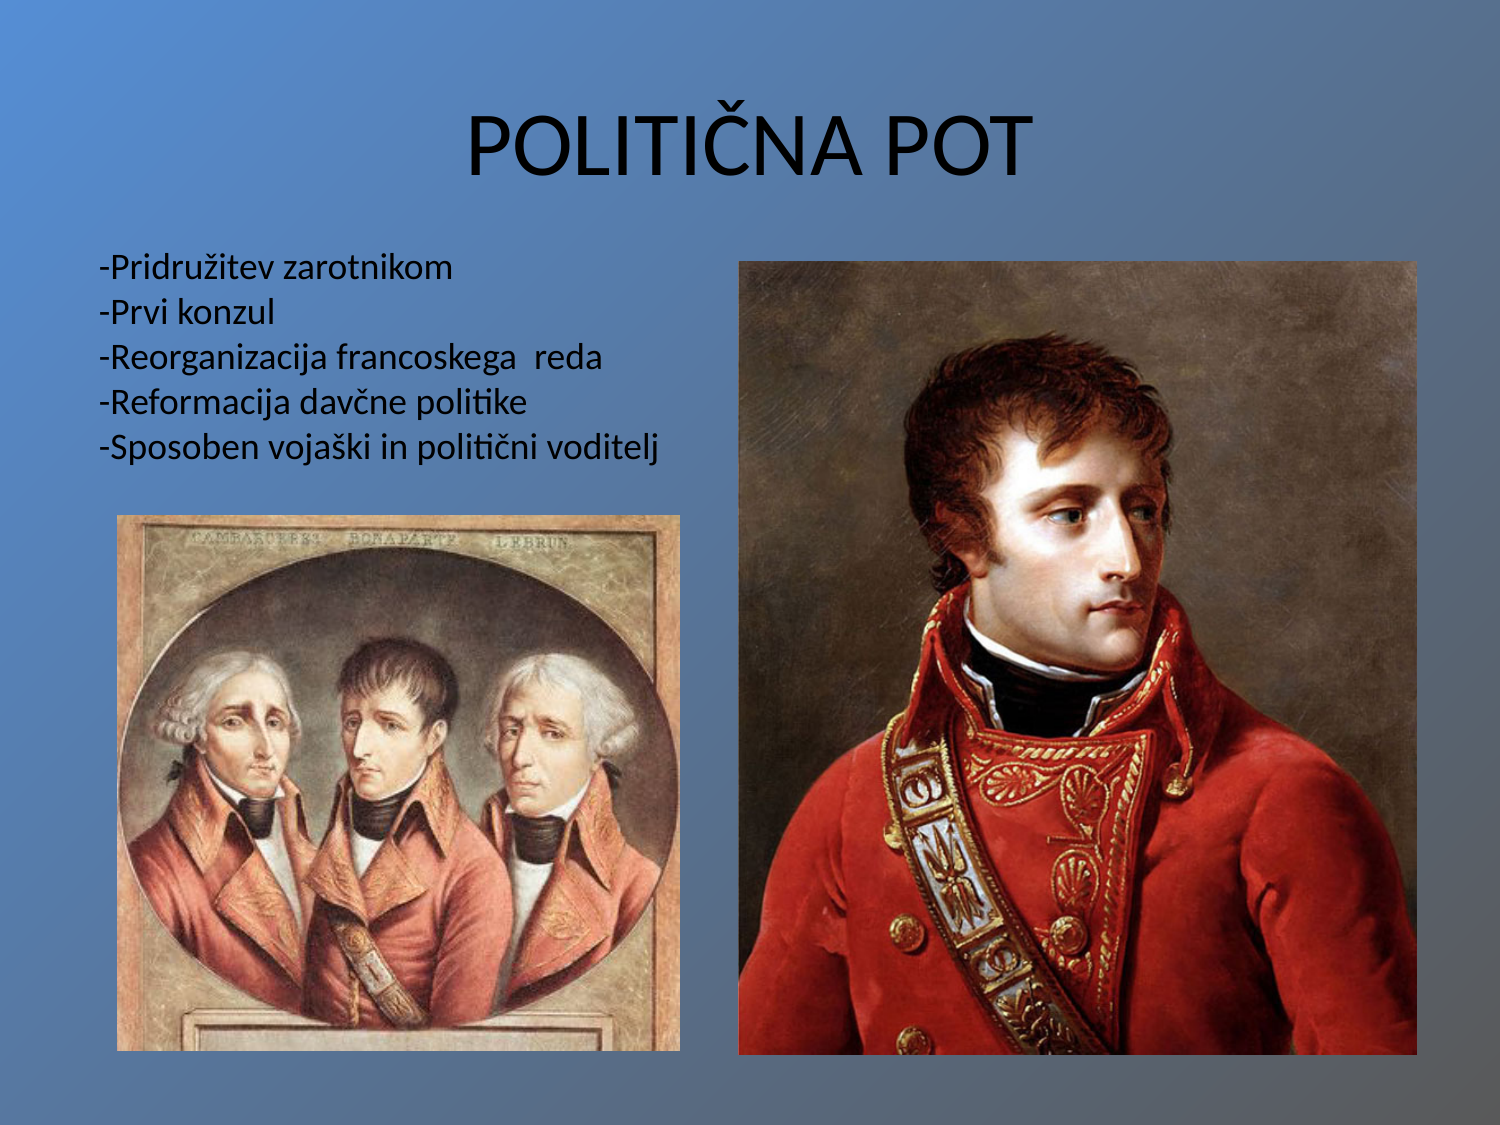

# POLITIČNA POT
-Pridružitev zarotnikom
-Prvi konzul
-Reorganizacija francoskega reda
-Reformacija davčne politike
-Sposoben vojaški in politični voditelj